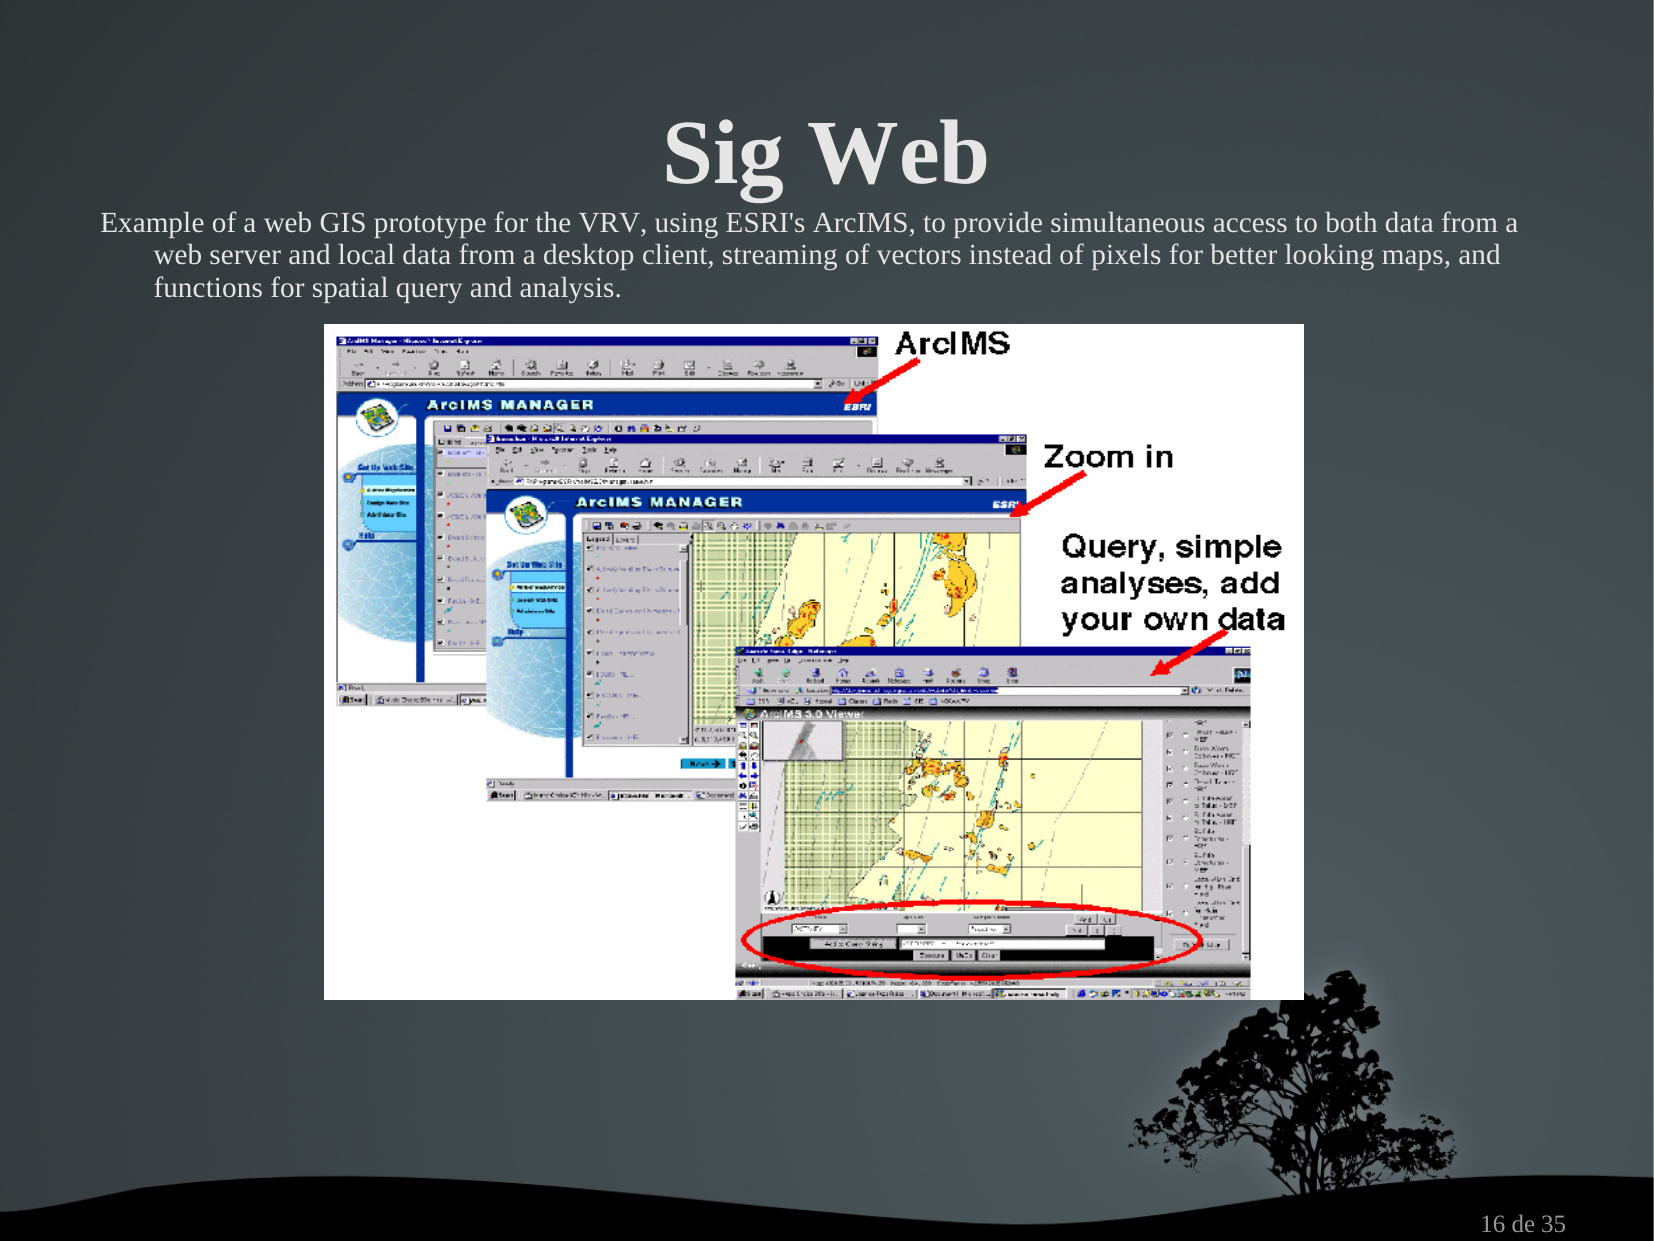

# Sig Web
Example of a web GIS prototype for the VRV, using ESRI's ArcIMS, to provide simultaneous access to both data from a web server and local data from a desktop client, streaming of vectors instead of pixels for better looking maps, and functions for spatial query and analysis.
16